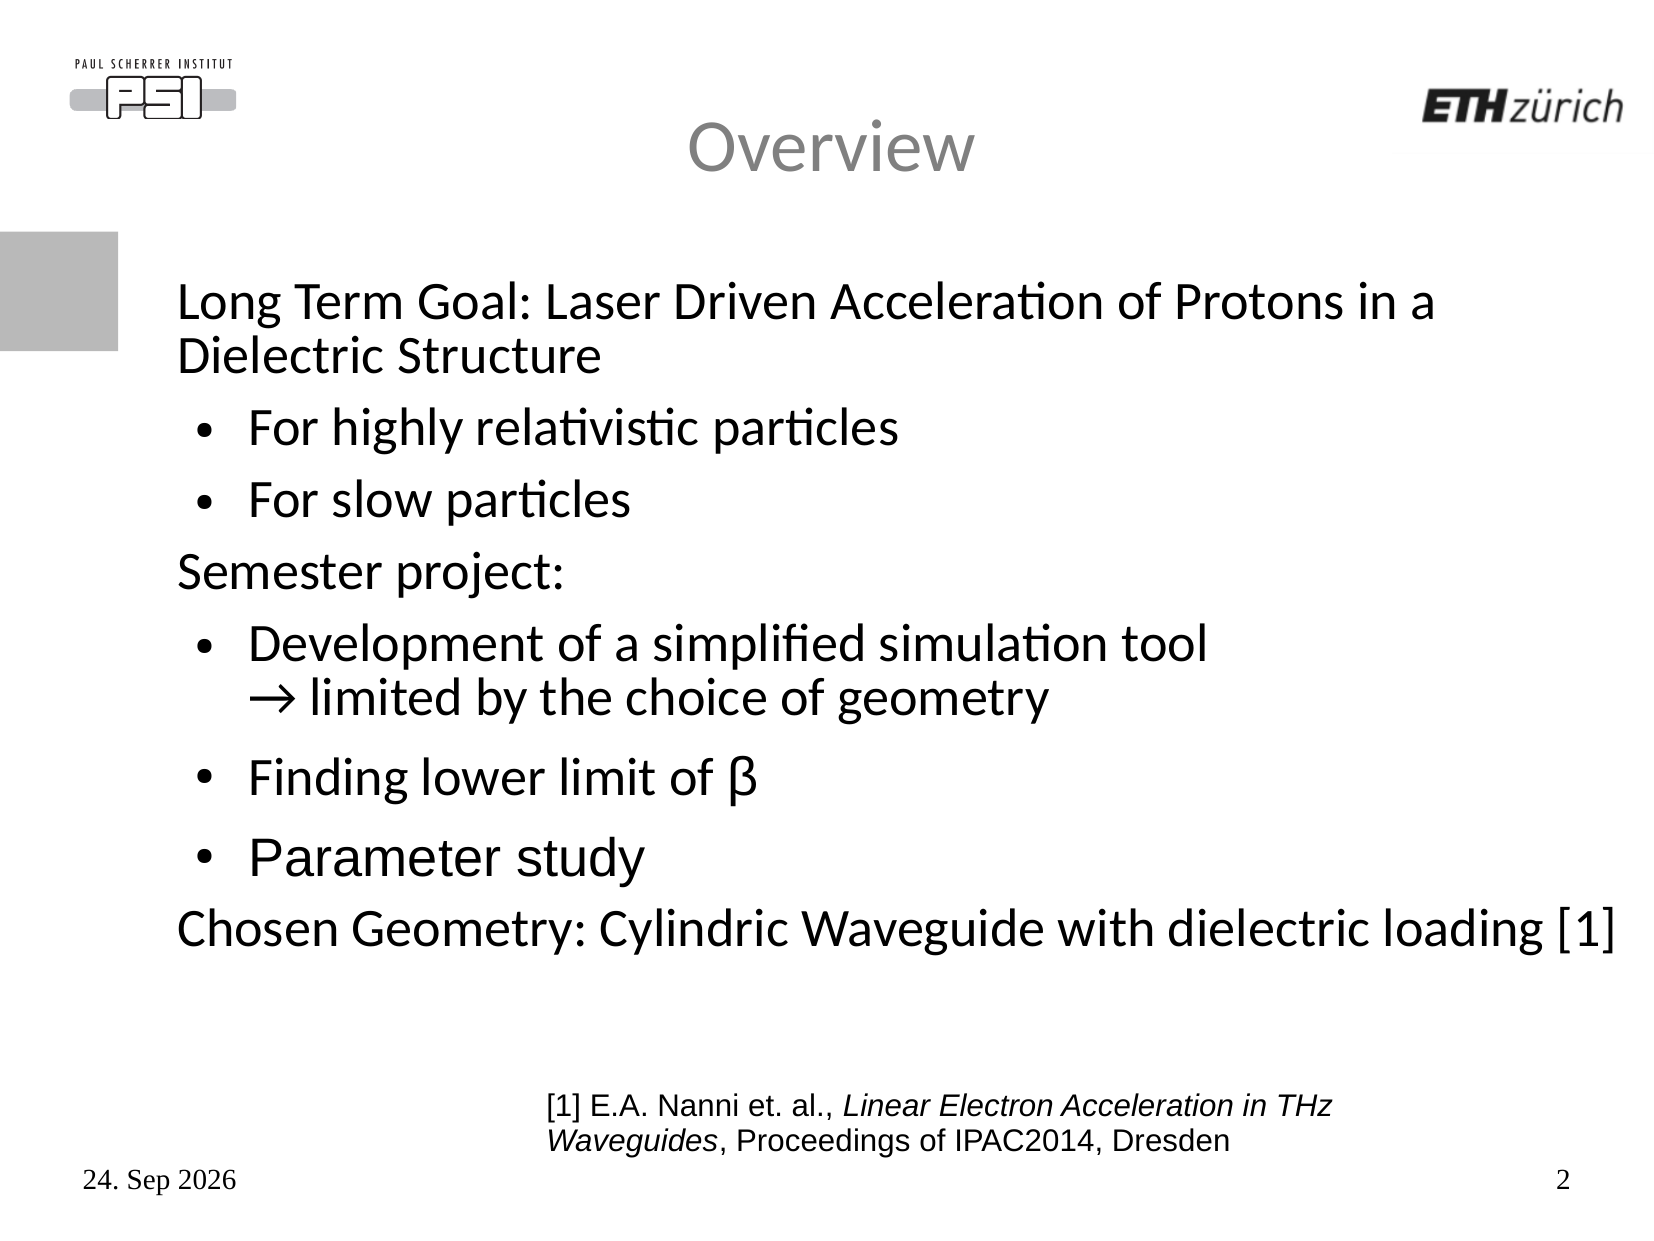

# Overview
Long Term Goal: Laser Driven Acceleration of Protons in a Dielectric Structure
For highly relativistic particles
For slow particles
Semester project:
Development of a simplified simulation tool
→ limited by the choice of geometry
Finding lower limit of β
Parameter study
Chosen Geometry: Cylindric Waveguide with dielectric loading [1]
[1] E.A. Nanni et. al., Linear Electron Acceleration in THz Waveguides, Proceedings of IPAC2014, Dresden
2